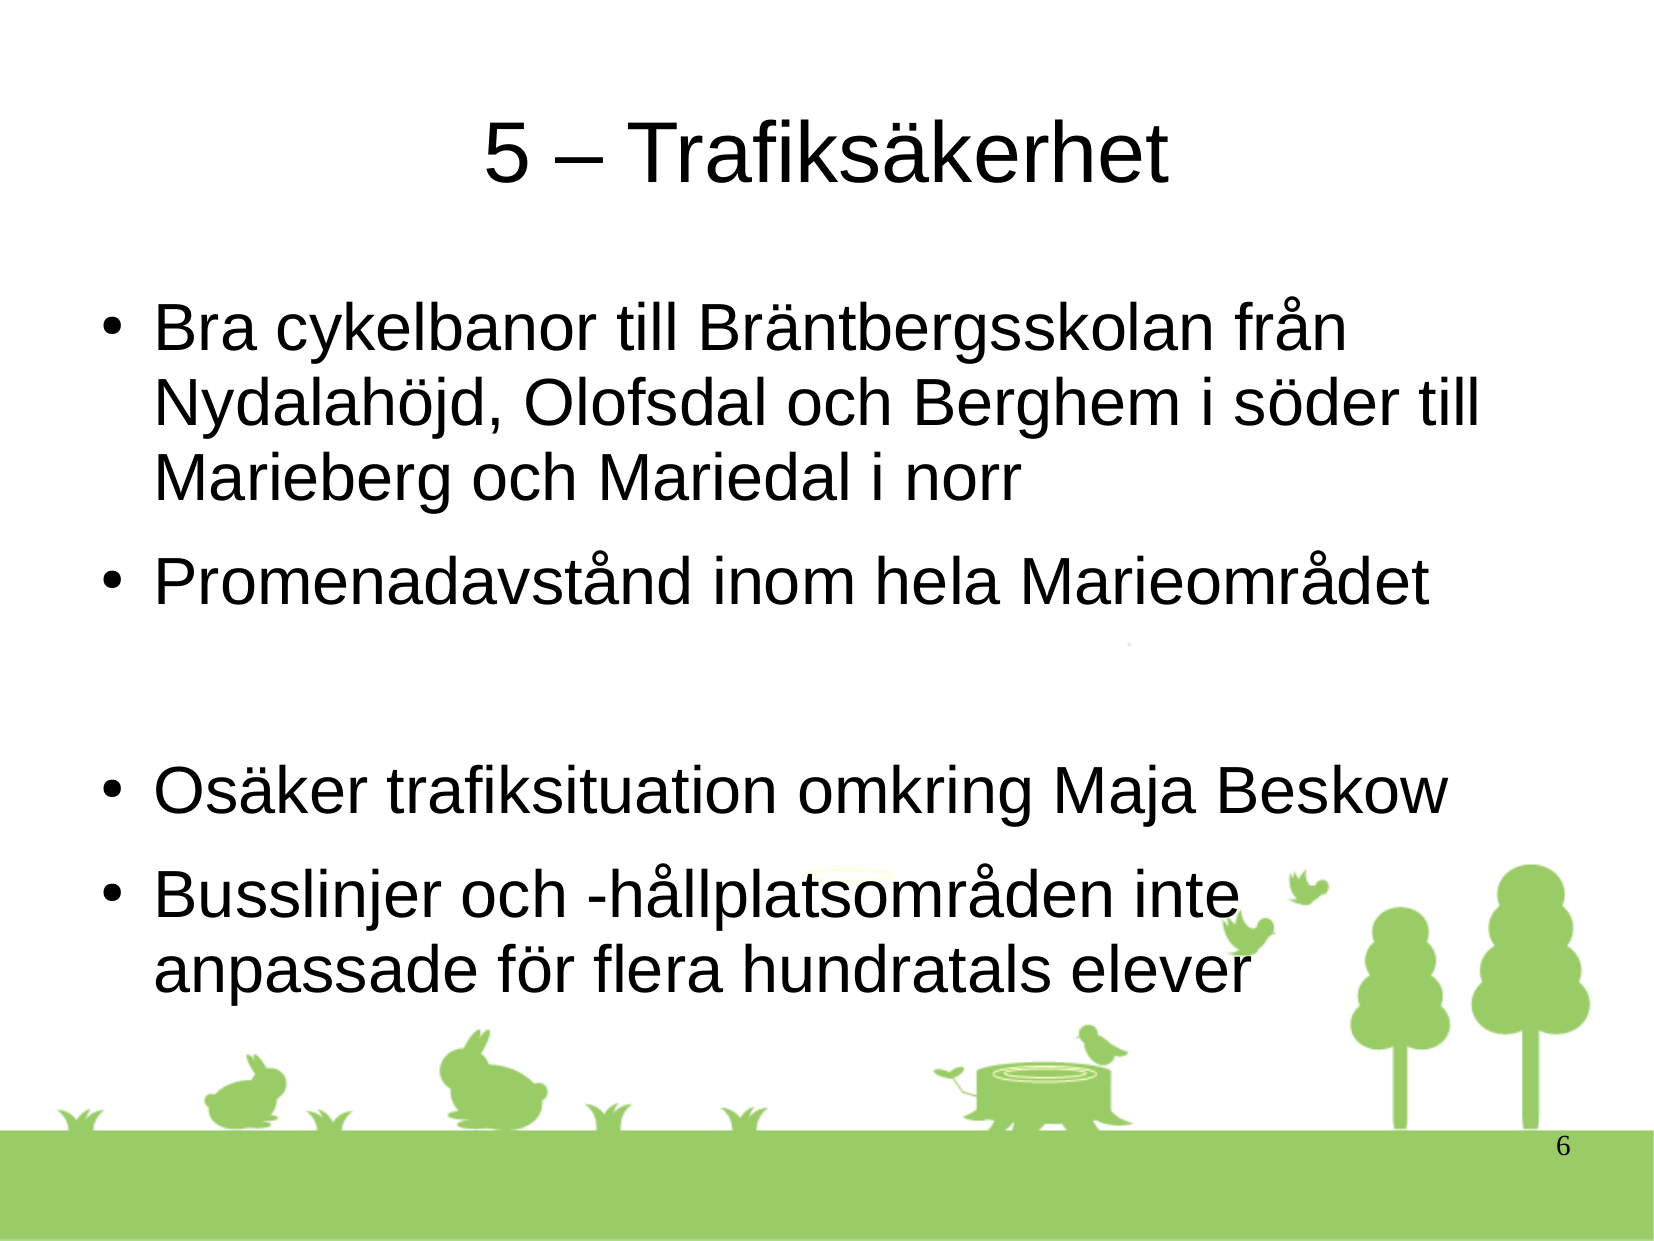

# 5 – Trafiksäkerhet
Bra cykelbanor till Bräntbergsskolan från Nydalahöjd, Olofsdal och Berghem i söder till Marieberg och Mariedal i norr
Promenadavstånd inom hela Marieområdet
Osäker trafiksituation omkring Maja Beskow
Busslinjer och -hållplatsområden inte anpassade för flera hundratals elever
6